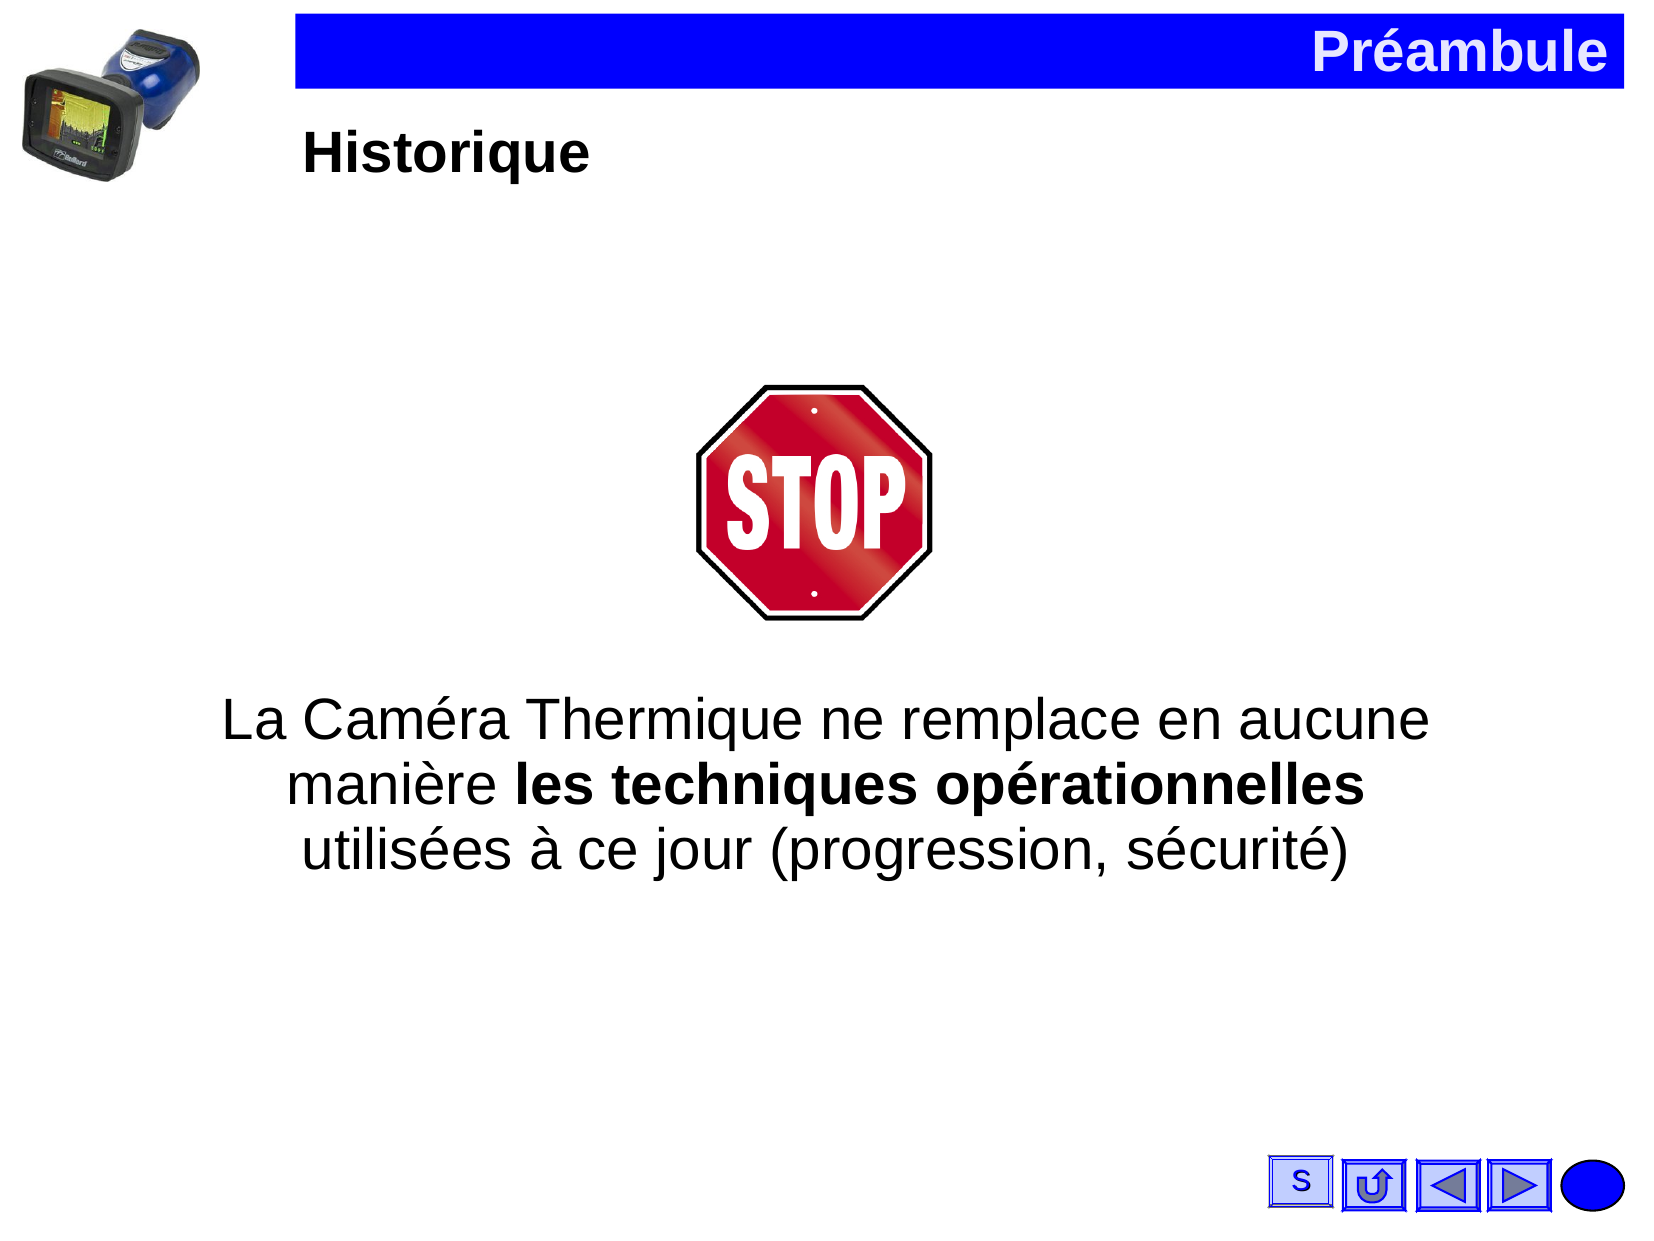

Préambule
Historique
La Caméra Thermique ne remplace en aucune manière les techniques opérationnelles utilisées à ce jour (progression, sécurité)